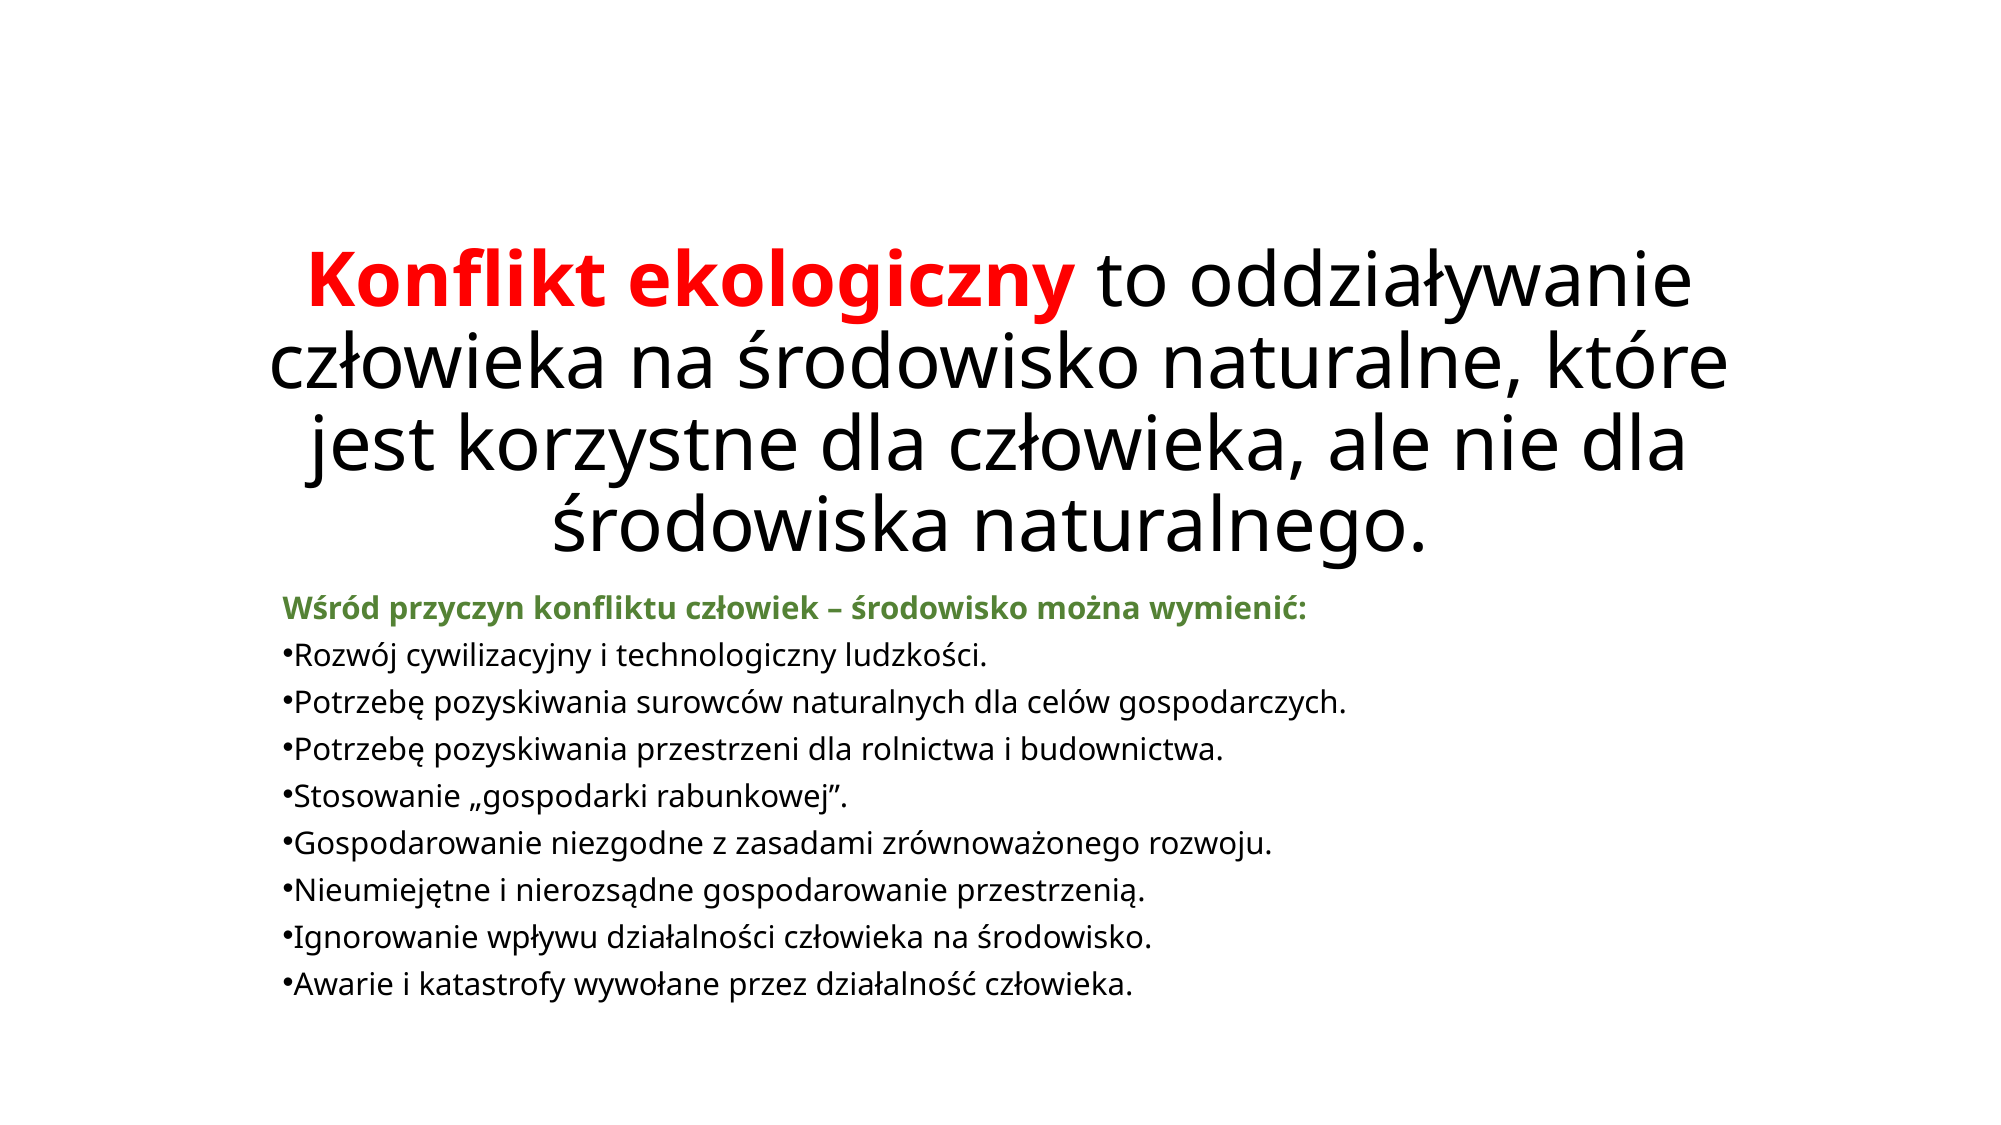

# Konflikt ekologiczny to oddziaływanie człowieka na środowisko naturalne, które jest korzystne dla człowieka, ale nie dla środowiska naturalnego.
Wśród przyczyn konfliktu człowiek – środowisko można wymienić:
Rozwój cywilizacyjny i technologiczny ludzkości.
Potrzebę pozyskiwania surowców naturalnych dla celów gospodarczych.
Potrzebę pozyskiwania przestrzeni dla rolnictwa i budownictwa.
Stosowanie „gospodarki rabunkowej”.
Gospodarowanie niezgodne z zasadami zrównoważonego rozwoju.
Nieumiejętne i nierozsądne gospodarowanie przestrzenią.
Ignorowanie wpływu działalności człowieka na środowisko.
Awarie i katastrofy wywołane przez działalność człowieka.